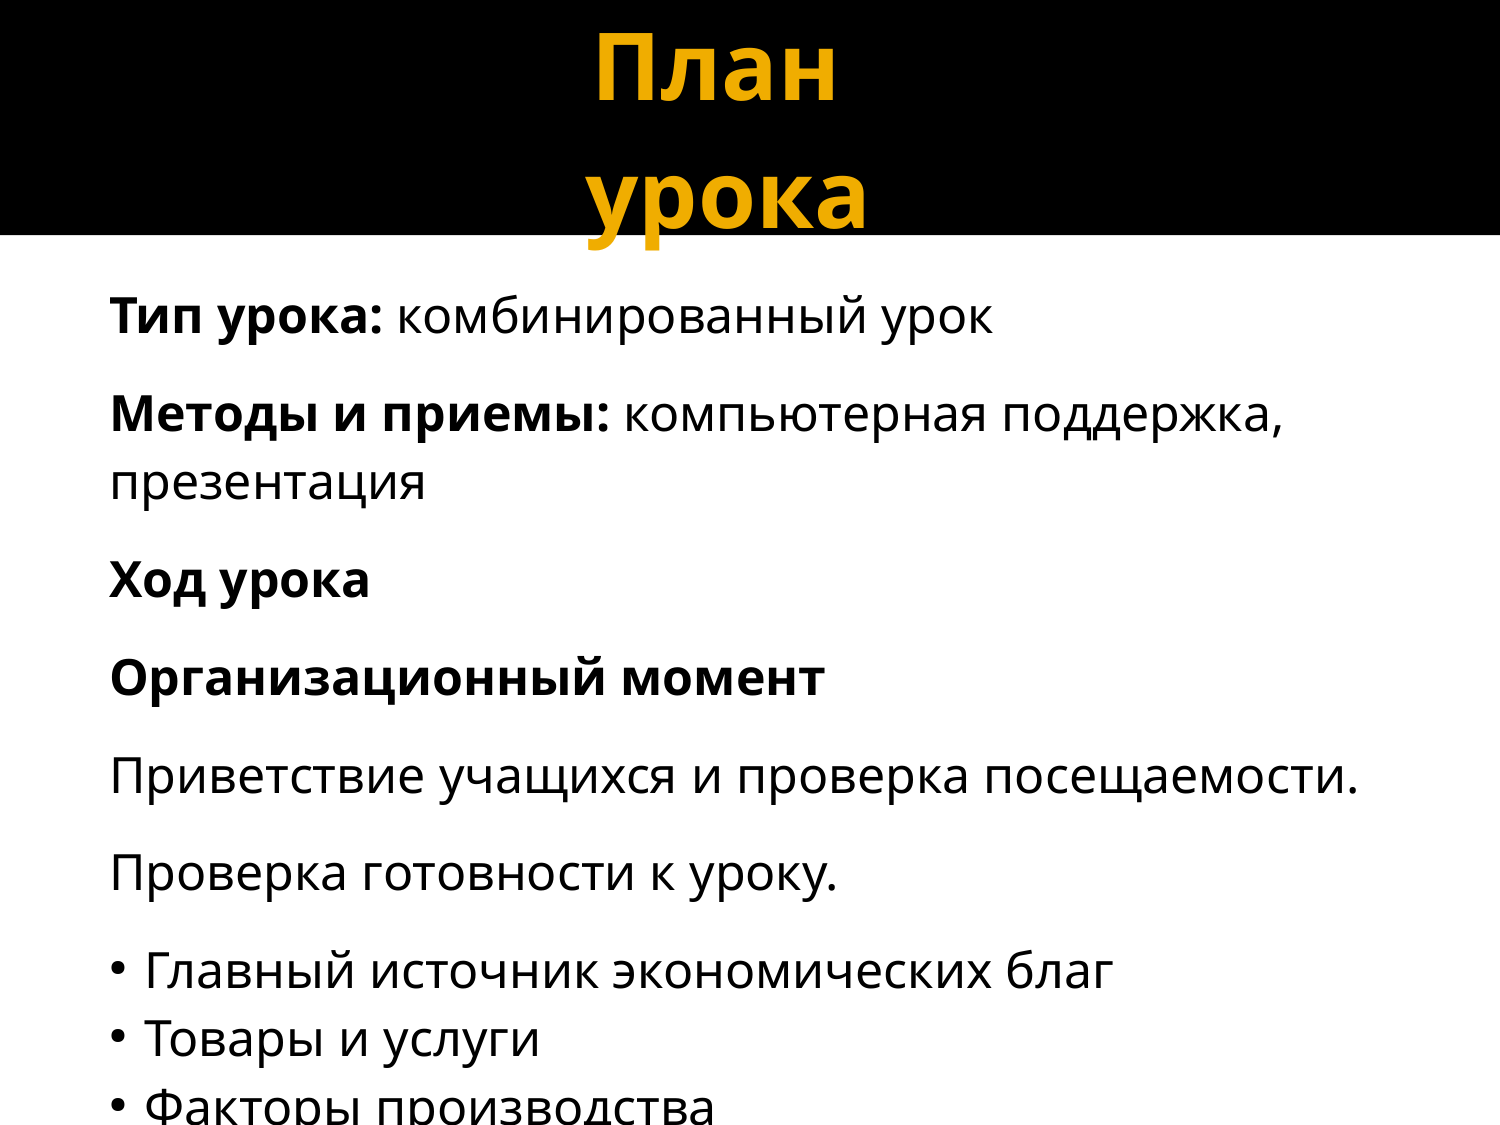

План урока
#
Тип урока: комбинированный урок
Методы и приемы: компьютерная поддержка, презентация
Ход урока
Организационный момент
Приветствие учащихся и проверка посещаемости.
Проверка готовности к уроку.
Главный источник экономических благ
Товары и услуги
Факторы производства
Разделение труда и специализация